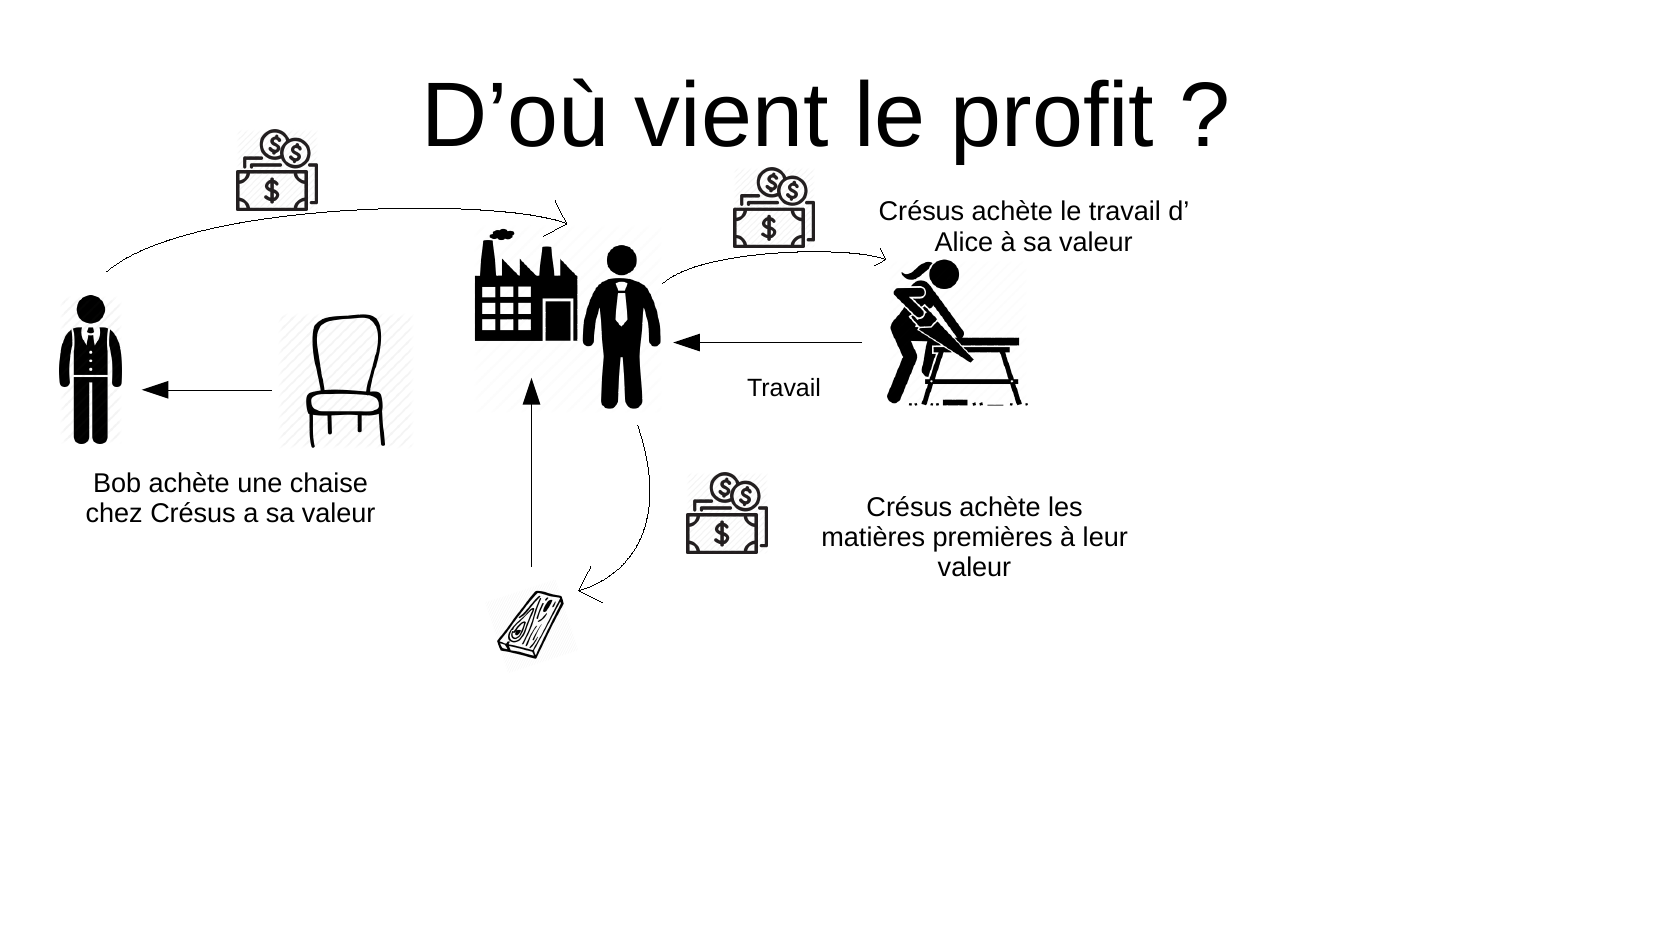

# D’où vient le profit ?
Crésus achète le travail d’ Alice à sa valeur
Travail
Bob achète une chaise chez Crésus a sa valeur
Crésus achète les matières premières à leur valeur